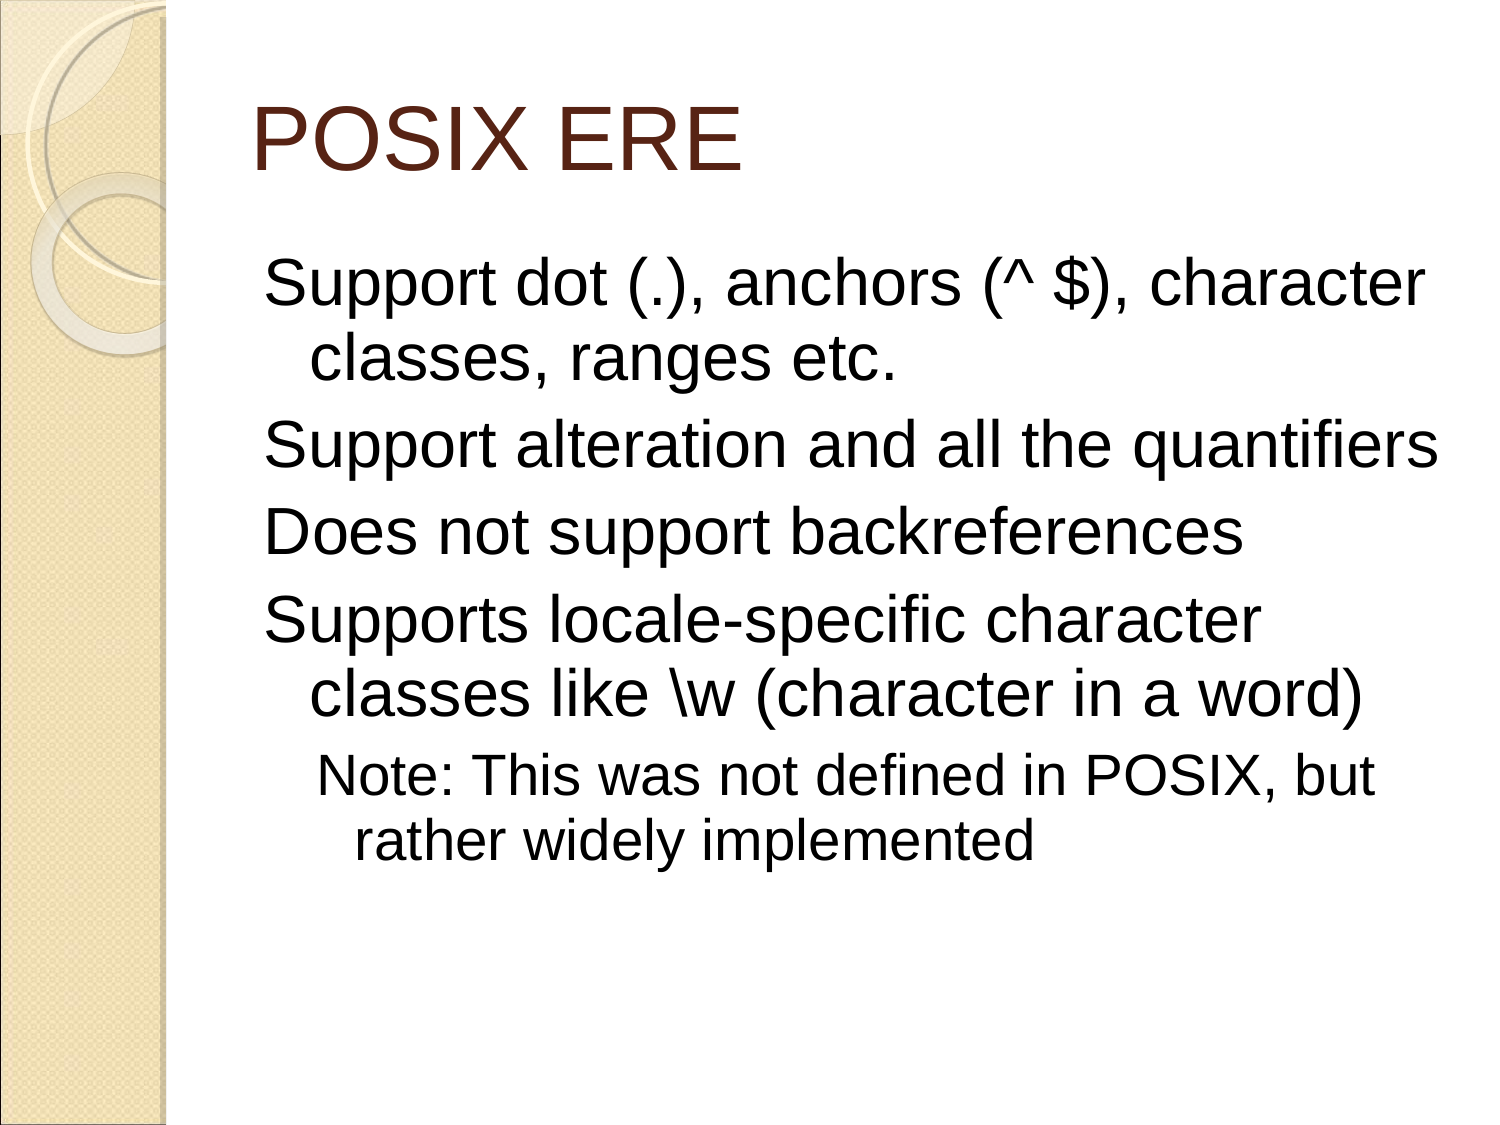

# POSIX ERE
Support dot (.), anchors (^ $), character classes, ranges etc.
Support alteration and all the quantifiers
Does not support backreferences
Supports locale-specific character classes like \w (character in a word)
Note: This was not defined in POSIX, but rather widely implemented